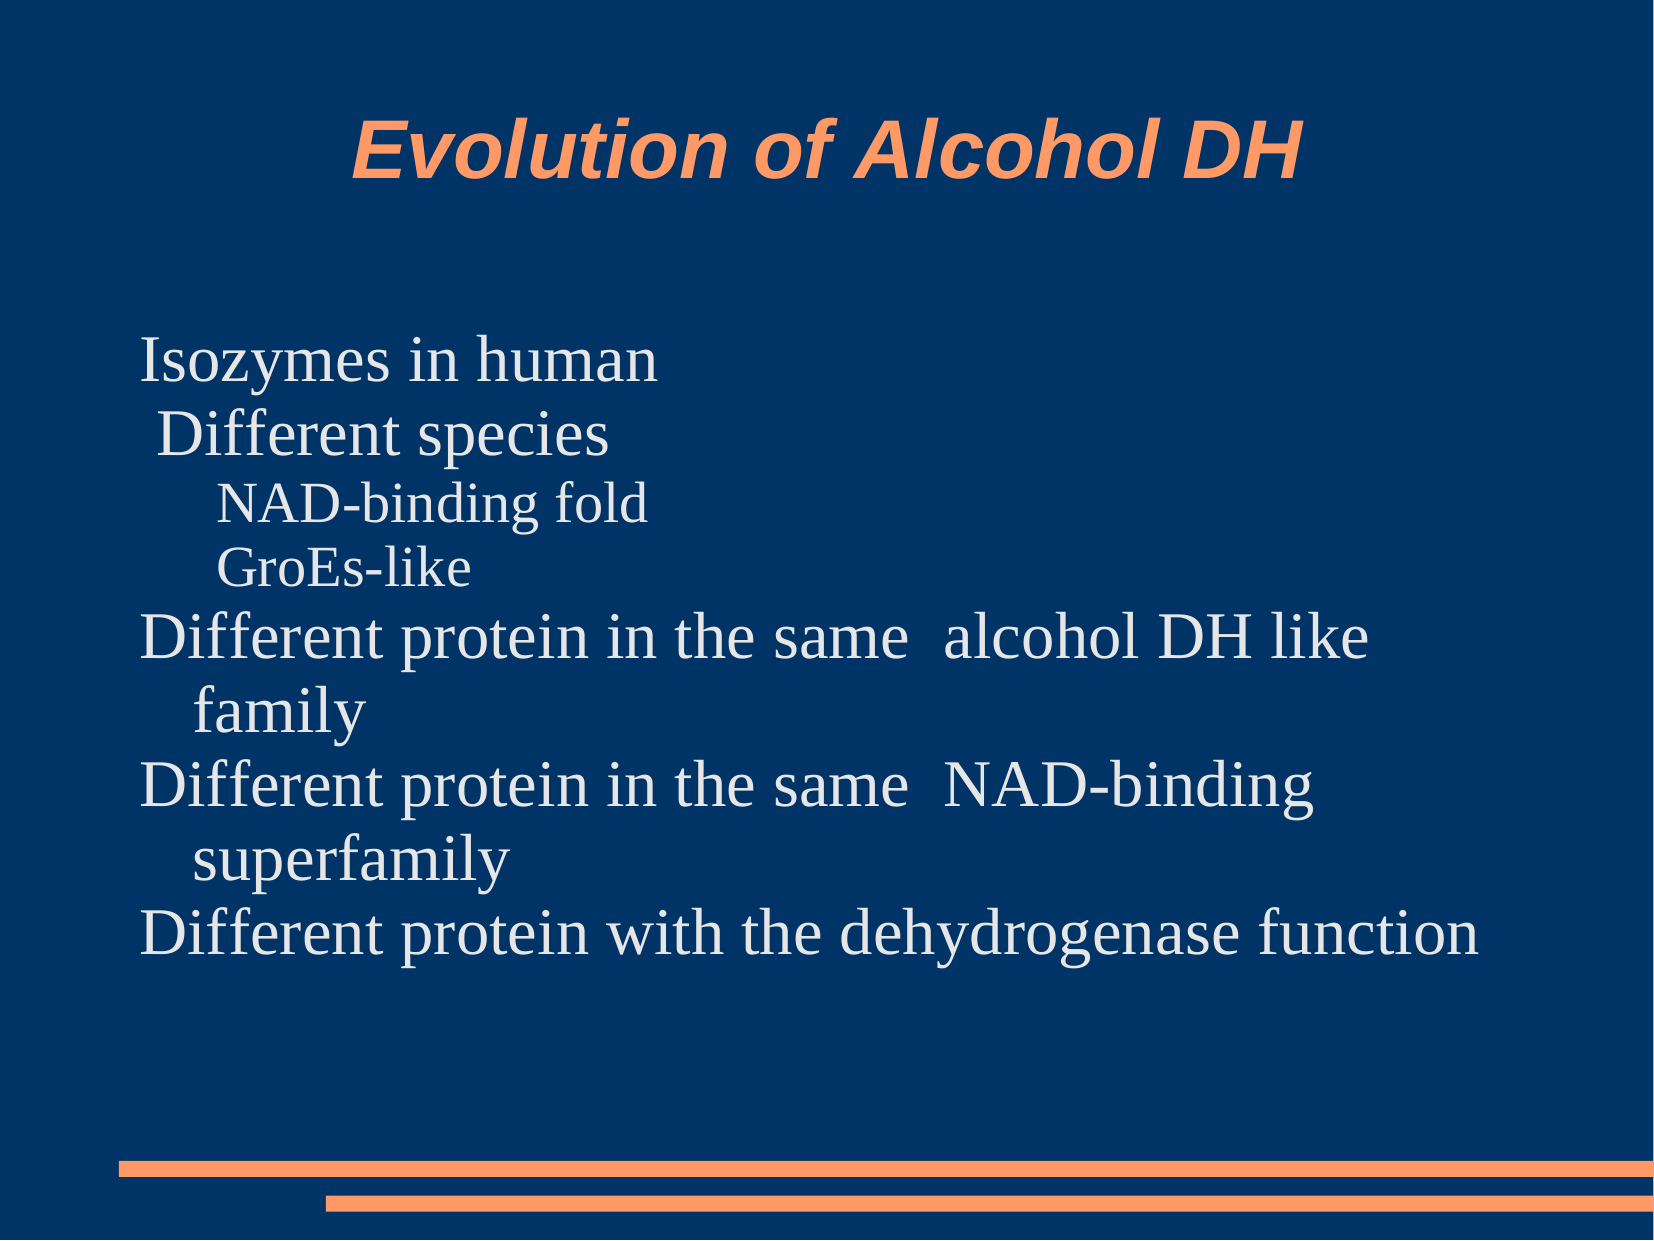

# Evolution of Alcohol DH
Isozymes in human
 Different species
NAD-binding fold
GroEs-like
Different protein in the same alcohol DH like family
Different protein in the same NAD-binding superfamily
Different protein with the dehydrogenase function